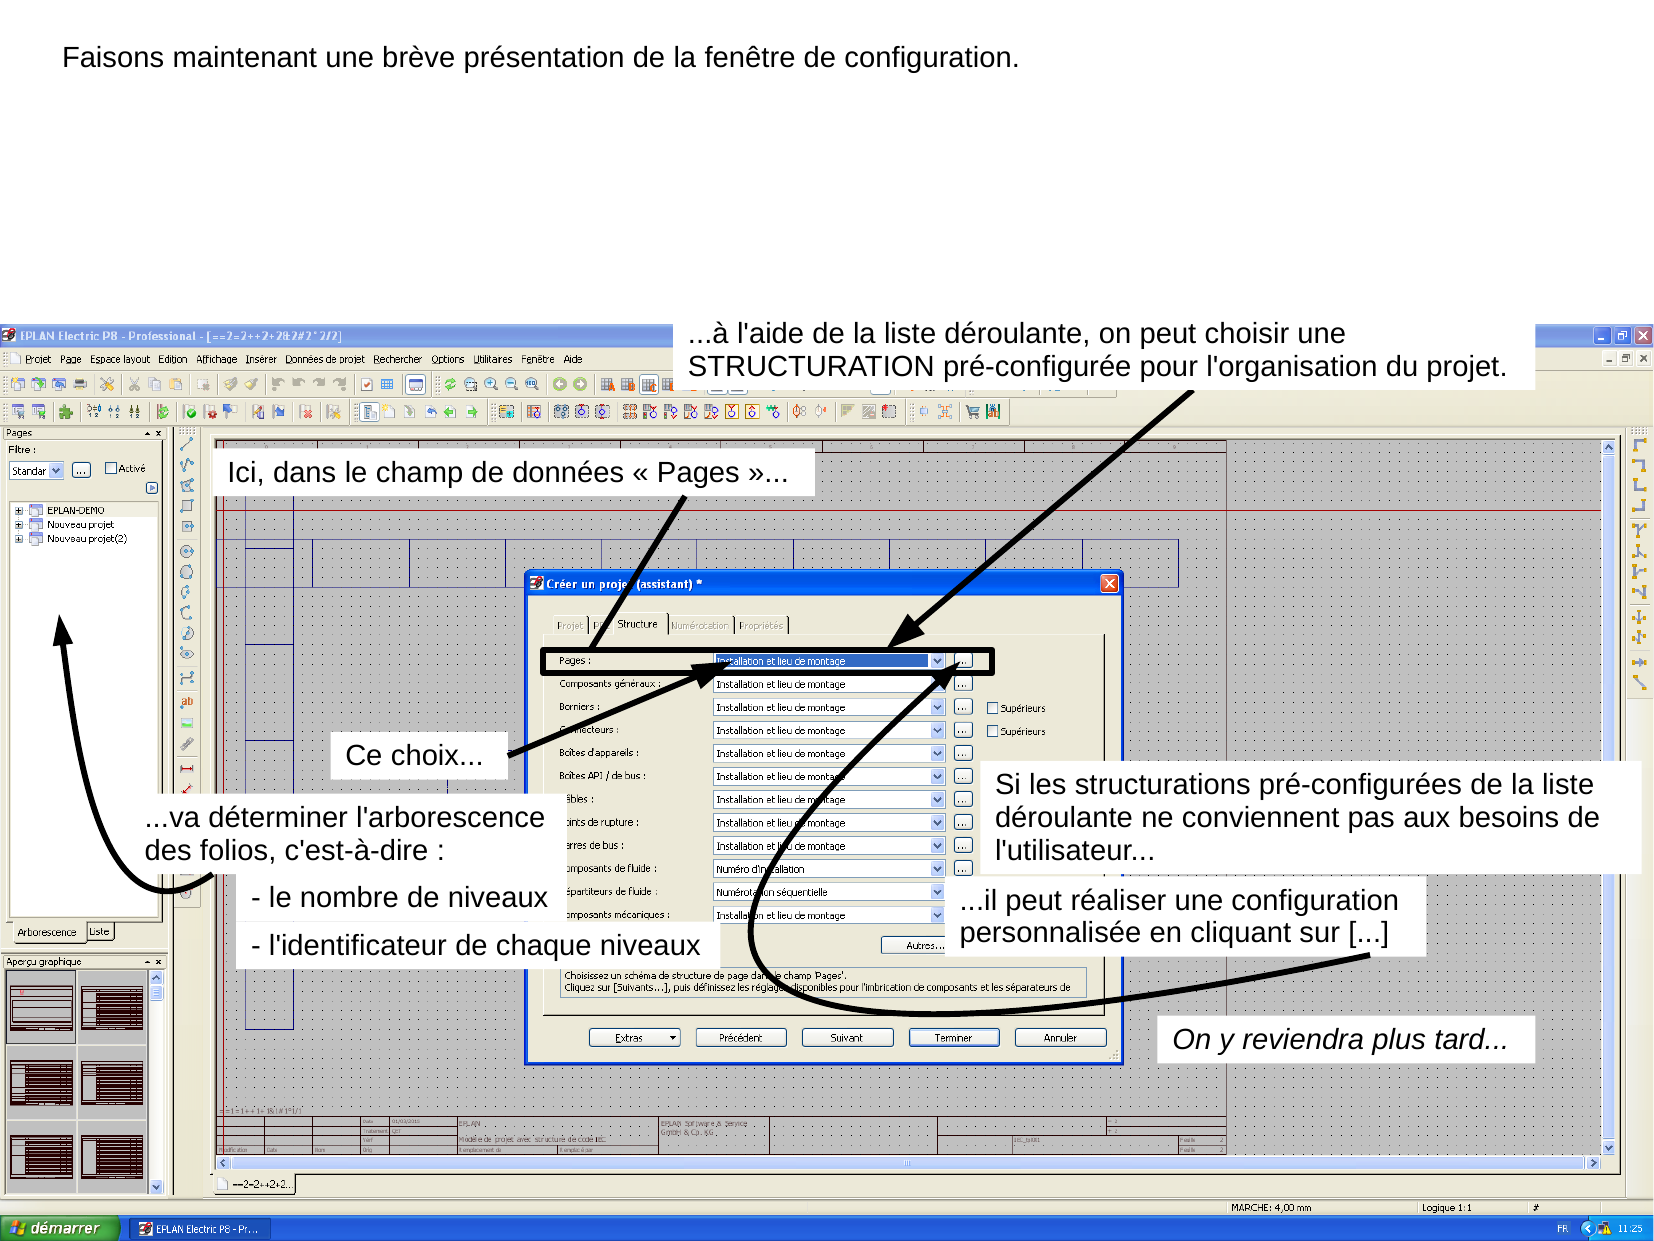

Faisons maintenant une brève présentation de la fenêtre de configuration.
...à l'aide de la liste déroulante, on peut choisir une STRUCTURATION pré-configurée pour l'organisation du projet.
Ici, dans le champ de données « Pages »...
Ce choix...
Si les structurations pré-configurées de la liste déroulante ne conviennent pas aux besoins de l'utilisateur...
...va déterminer l'arborescence des folios, c'est-à-dire :
- le nombre de niveaux
...il peut réaliser une configuration personnalisée en cliquant sur [...]
- l'identificateur de chaque niveaux
On y reviendra plus tard...